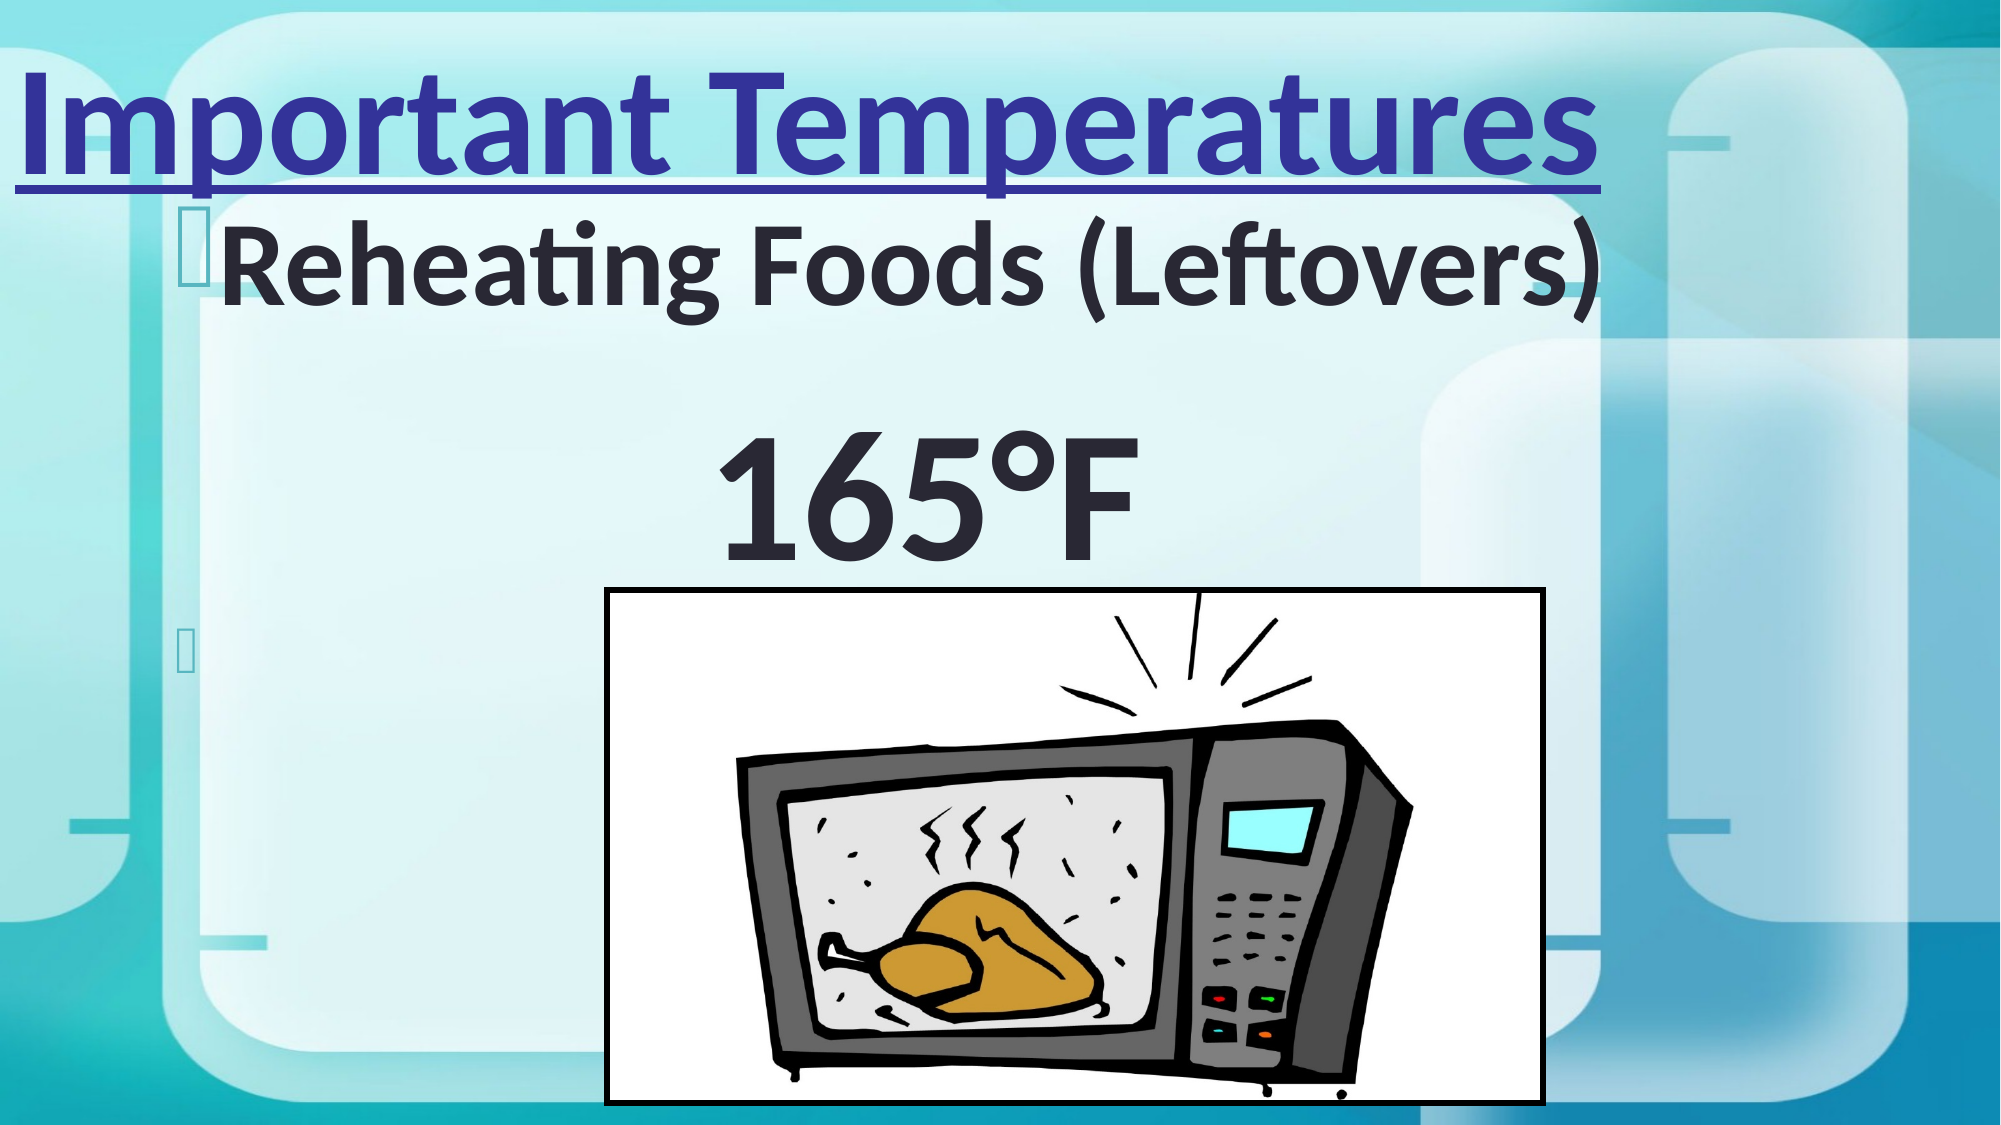

Important Temperatures
# Reheating Foods (Leftovers)
165°F